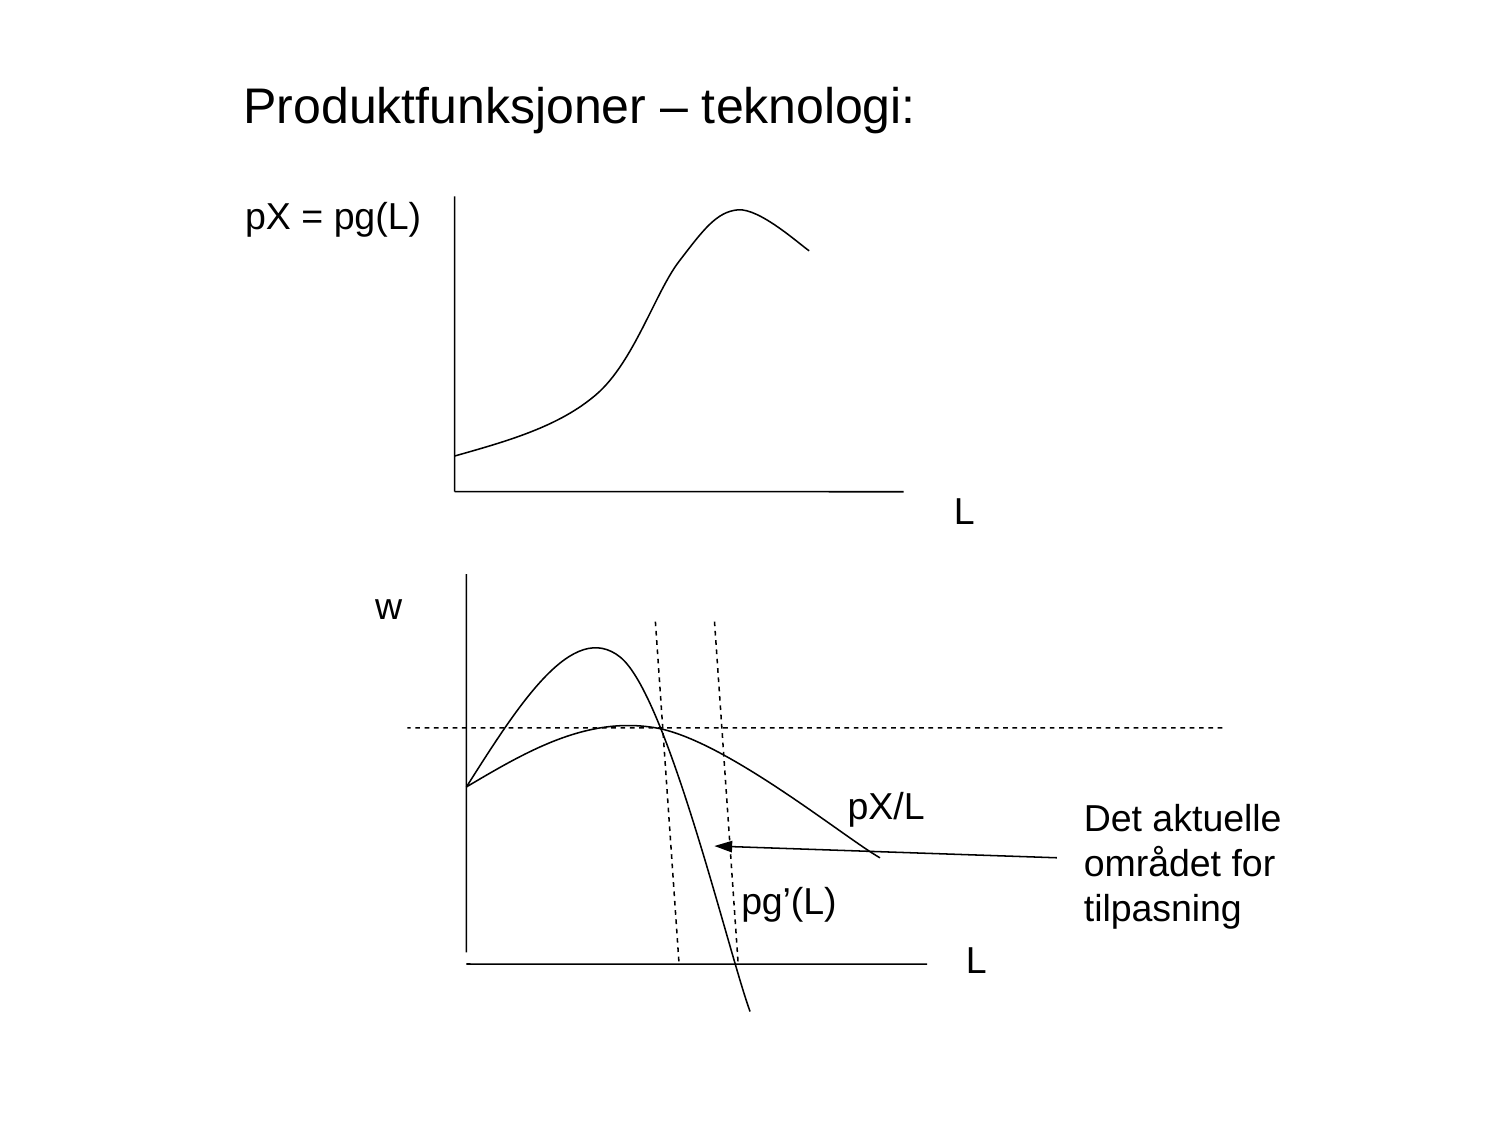

# Produktfunksjoner – teknologi:
pX = pg(L)
L
w
pX/L
Det aktuelle området for tilpasning
pg’(L)
L